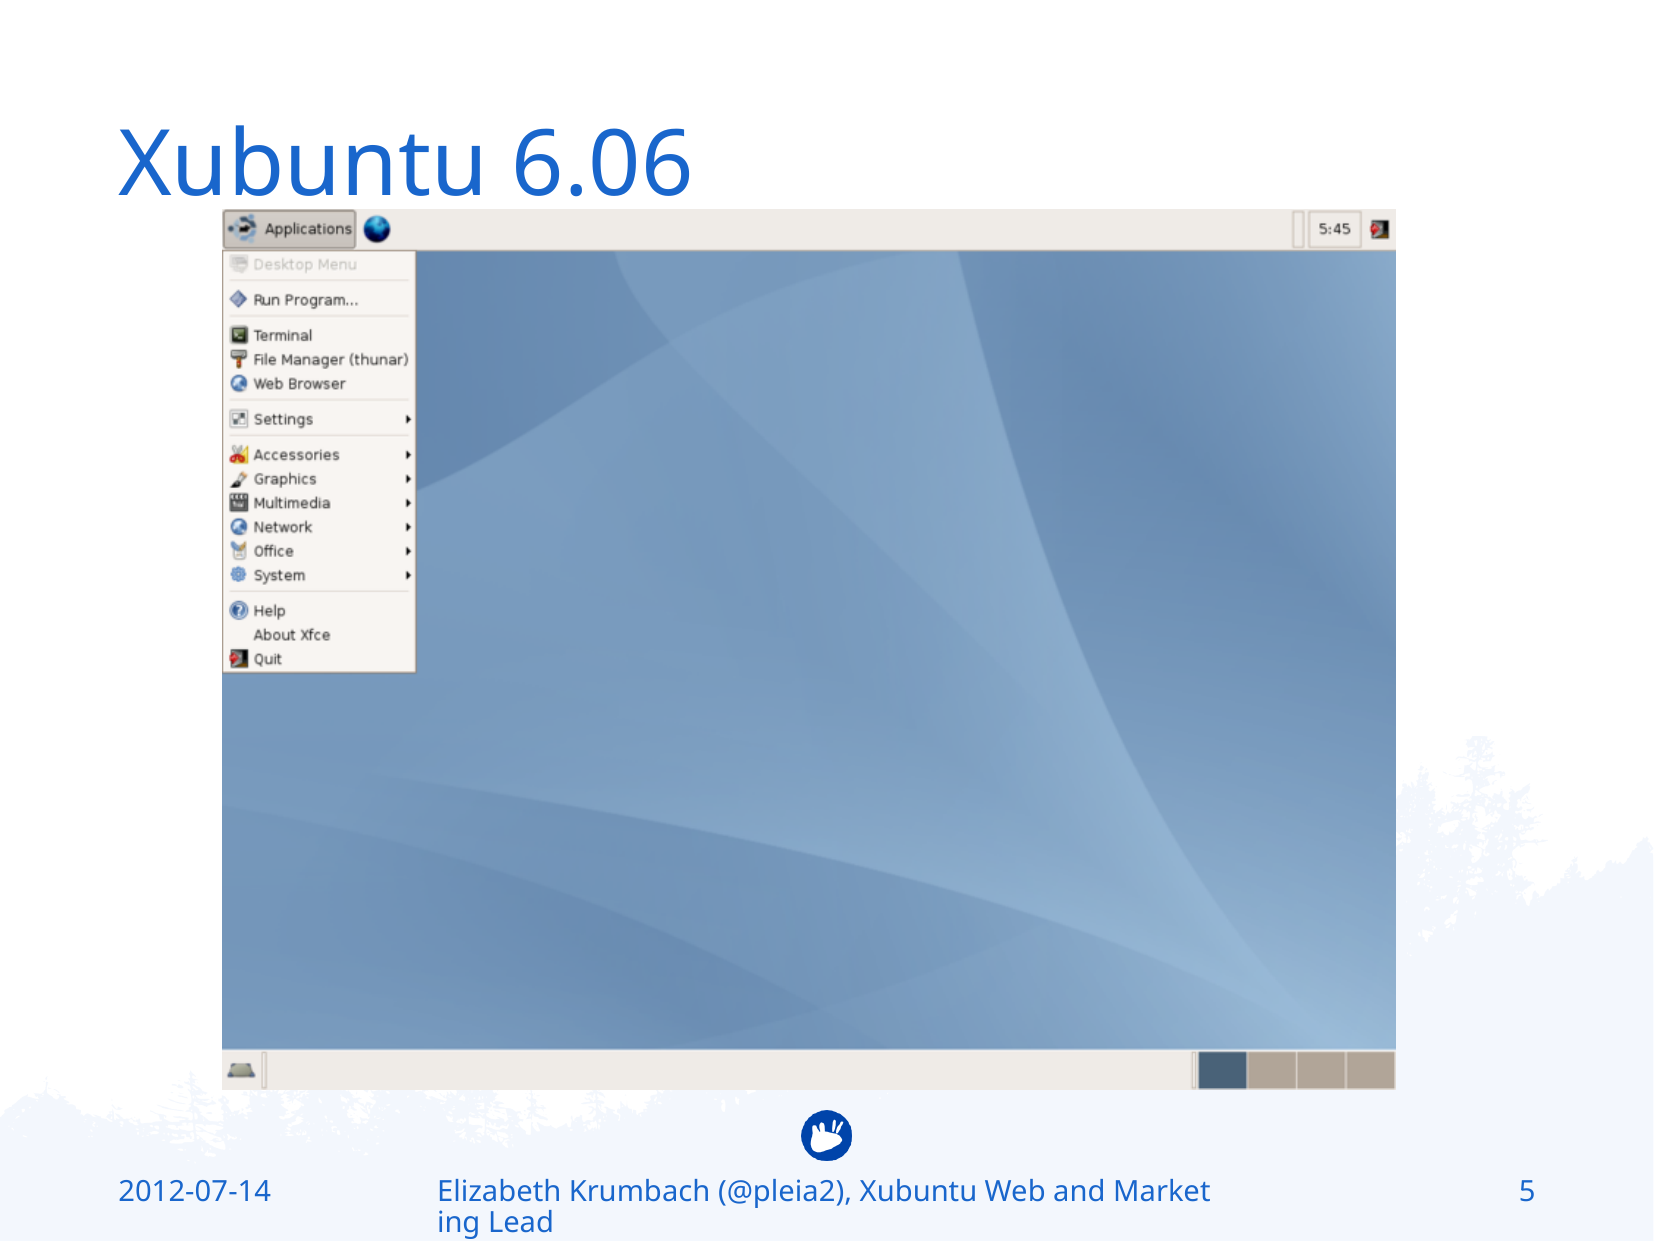

# Xubuntu 6.06
Elizabeth Krumbach (@pleia2), Xubuntu Web and Marketing Lead
2012-07-14
5